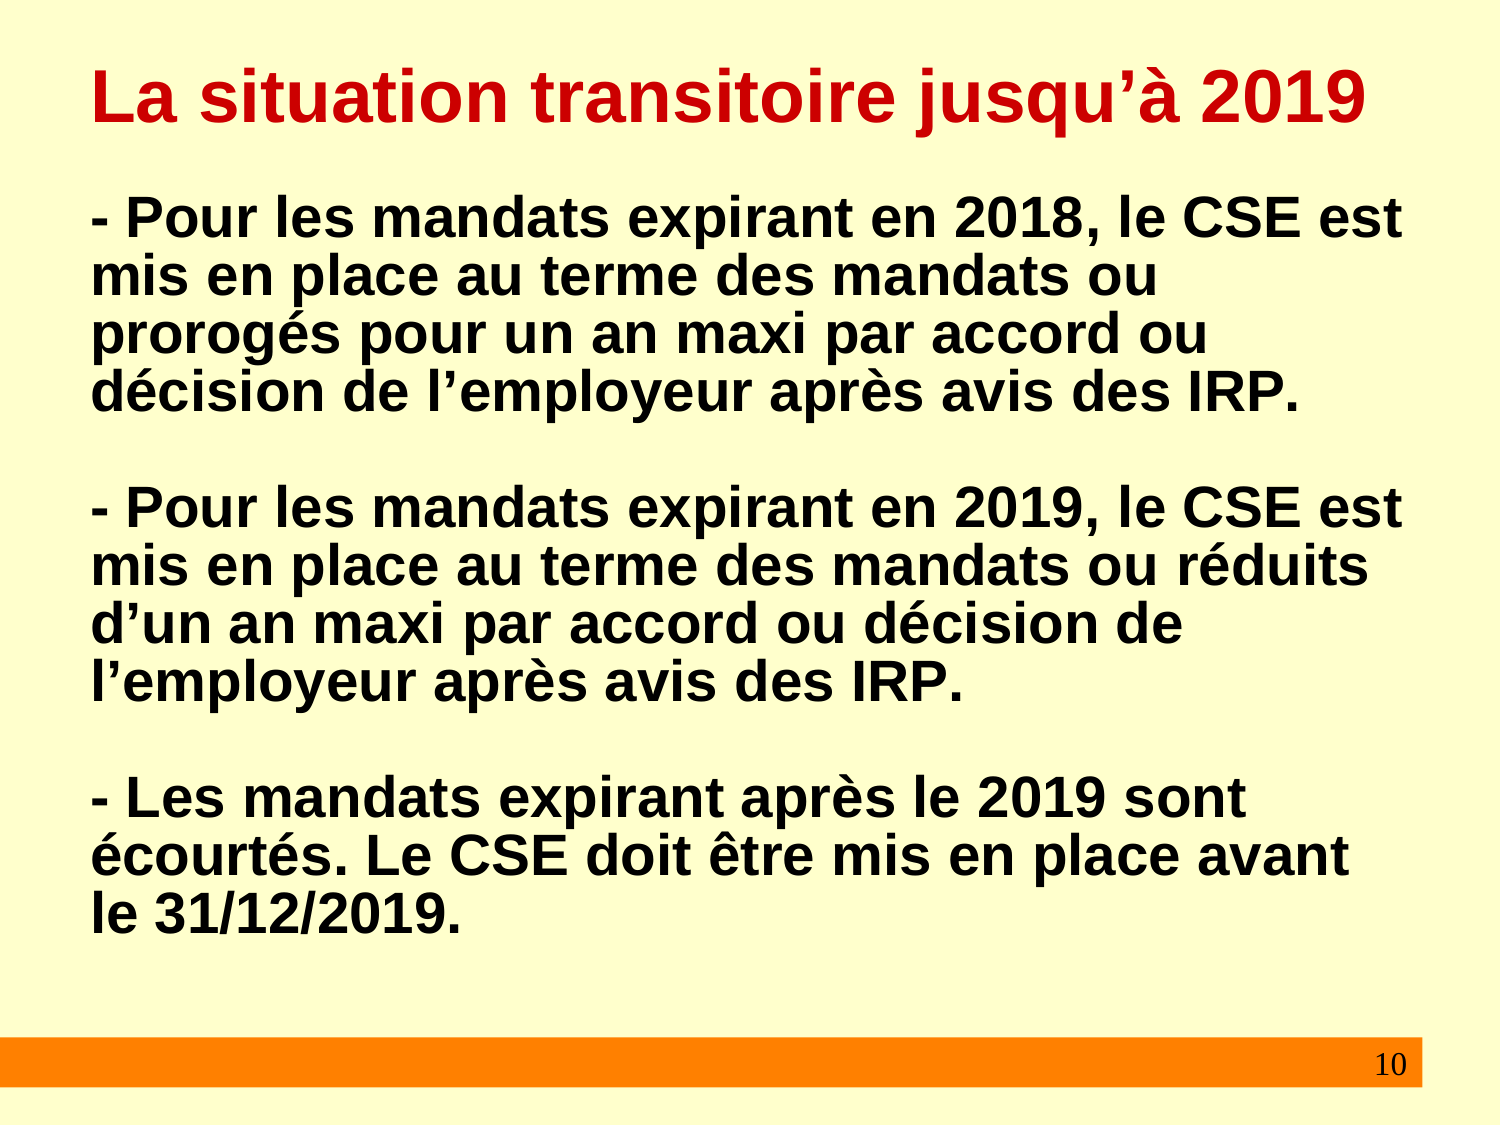

# La situation transitoire jusqu’à 2019 - Pour les mandats expirant en 2018, le CSE est mis en place au terme des mandats ou prorogés pour un an maxi par accord ou décision de l’employeur après avis des IRP. - Pour les mandats expirant en 2019, le CSE est mis en place au terme des mandats ou réduits d’un an maxi par accord ou décision de l’employeur après avis des IRP. - Les mandats expirant après le 2019 sont écourtés. Le CSE doit être mis en place avant le 31/12/2019.